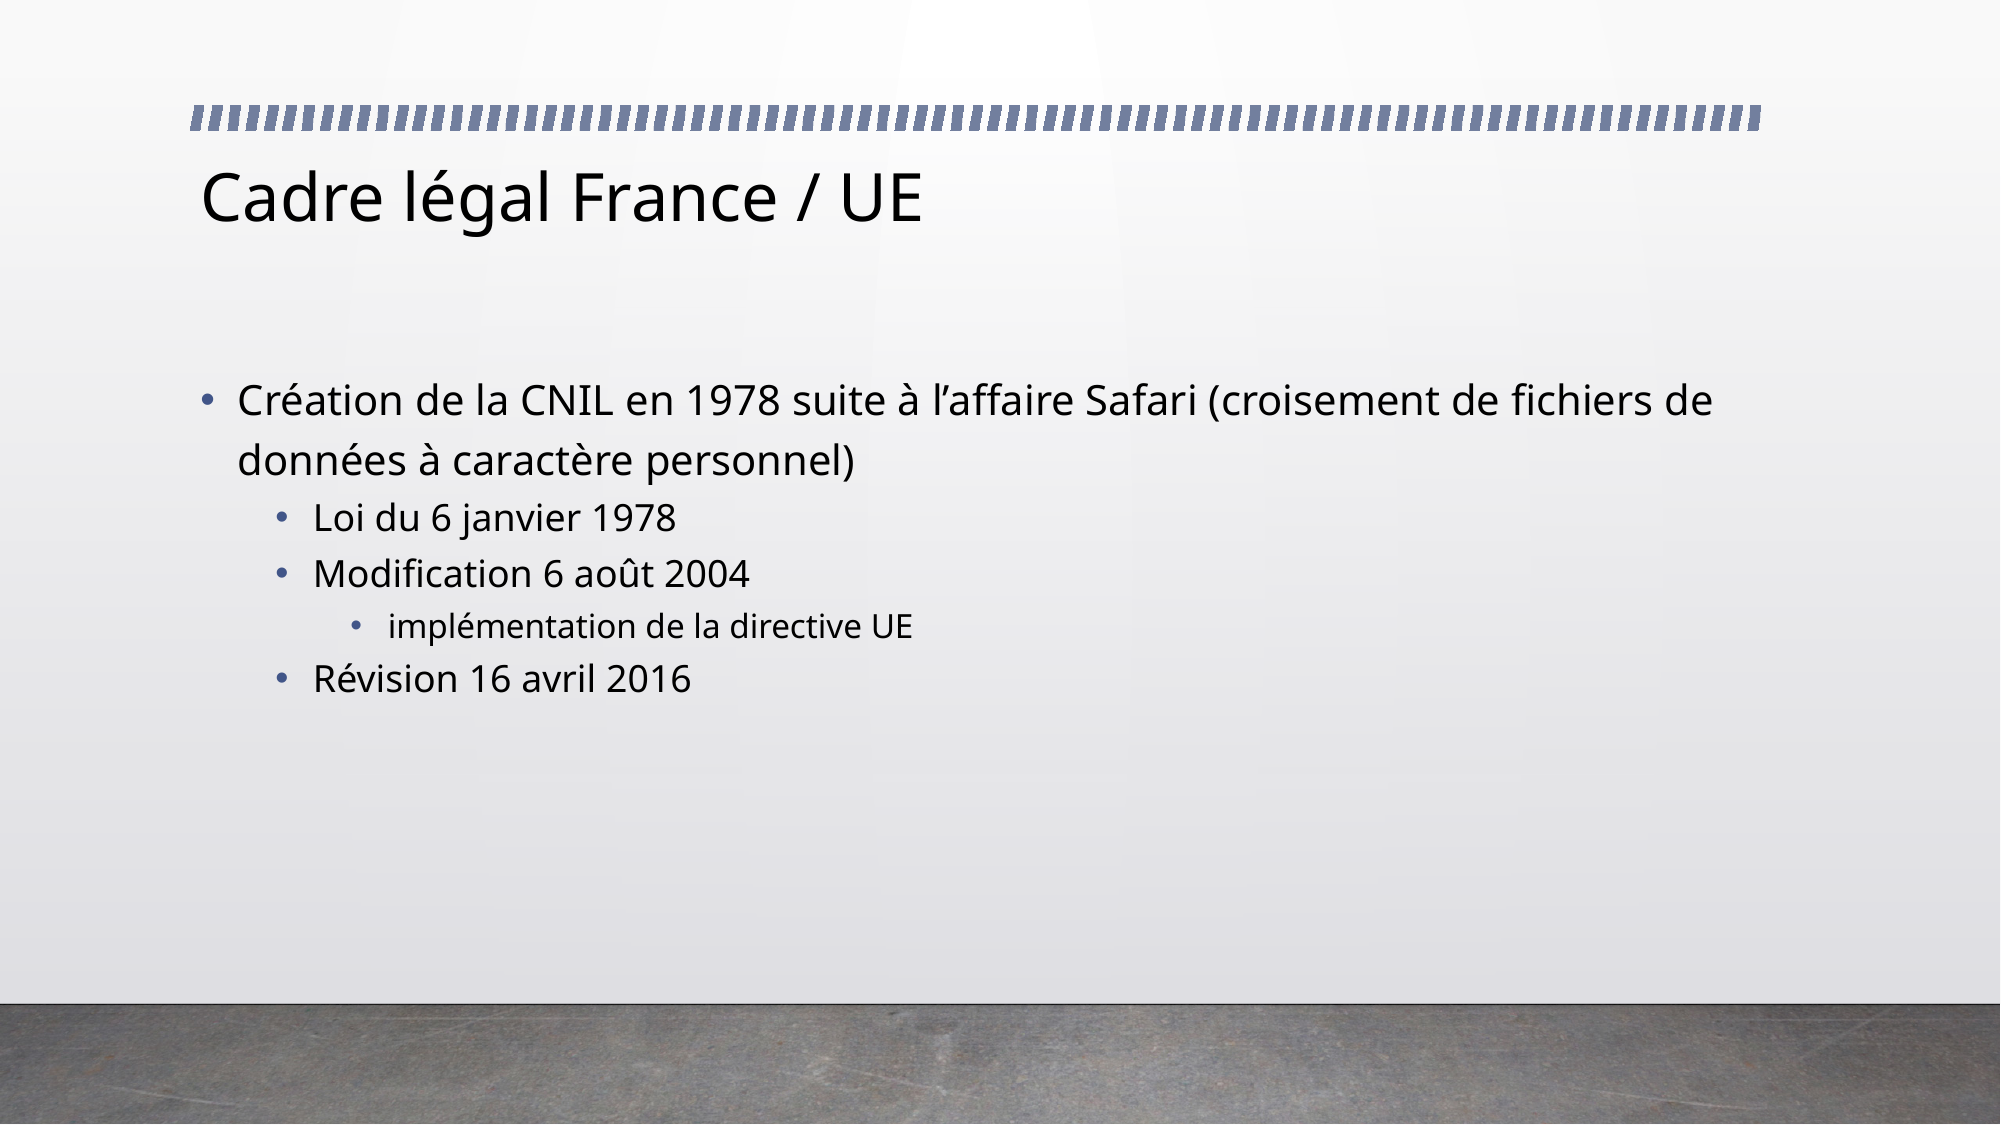

# Cadre légal France / UE
Création de la CNIL en 1978 suite à l’affaire Safari (croisement de fichiers de données à caractère personnel)
Loi du 6 janvier 1978
Modification 6 août 2004
implémentation de la directive UE
Révision 16 avril 2016